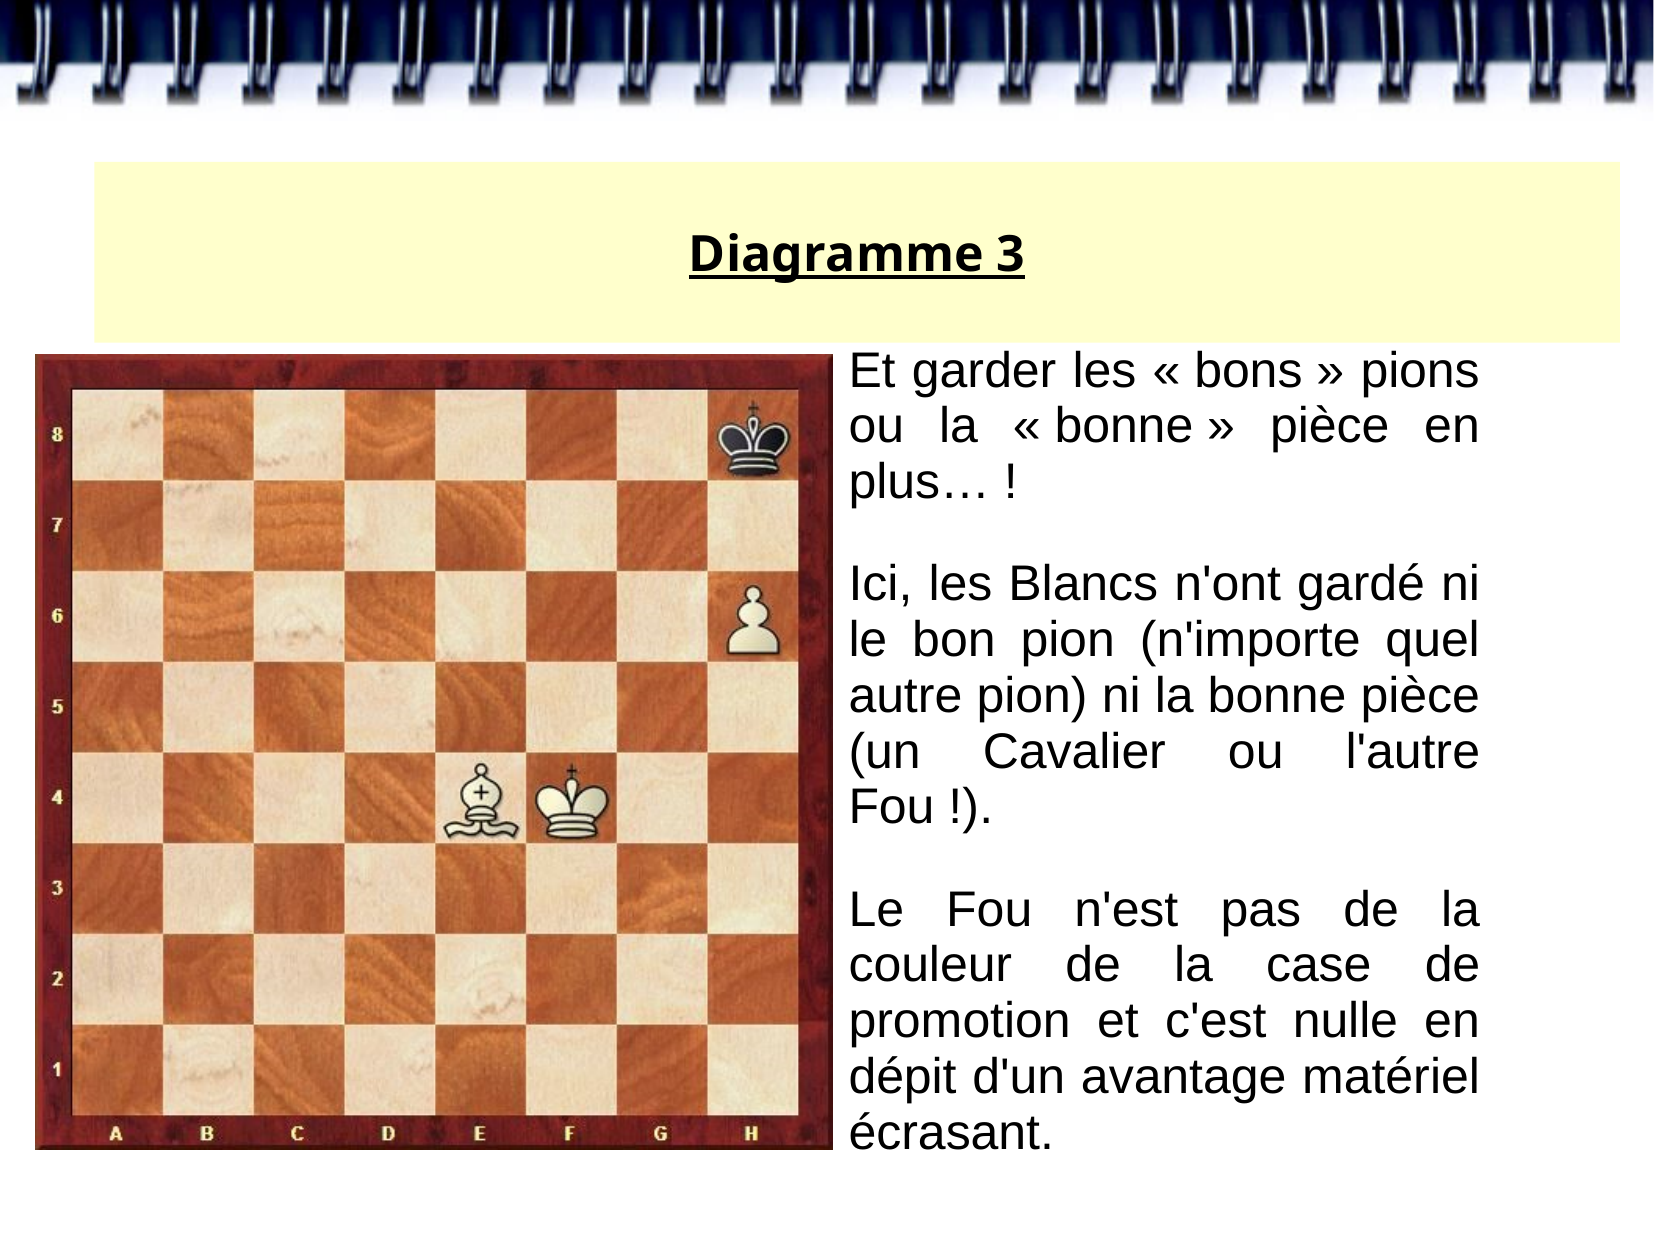

Et garder les « bons » pions ou la « bonne » pièce en plus… !
Ici, les Blancs n'ont gardé ni le bon pion (n'importe quel autre pion) ni la bonne pièce (un Cavalier ou l'autre Fou !).
Le Fou n'est pas de la couleur de la case de promotion et c'est nulle en dépit d'un avantage matériel écrasant.
# Diagramme 3